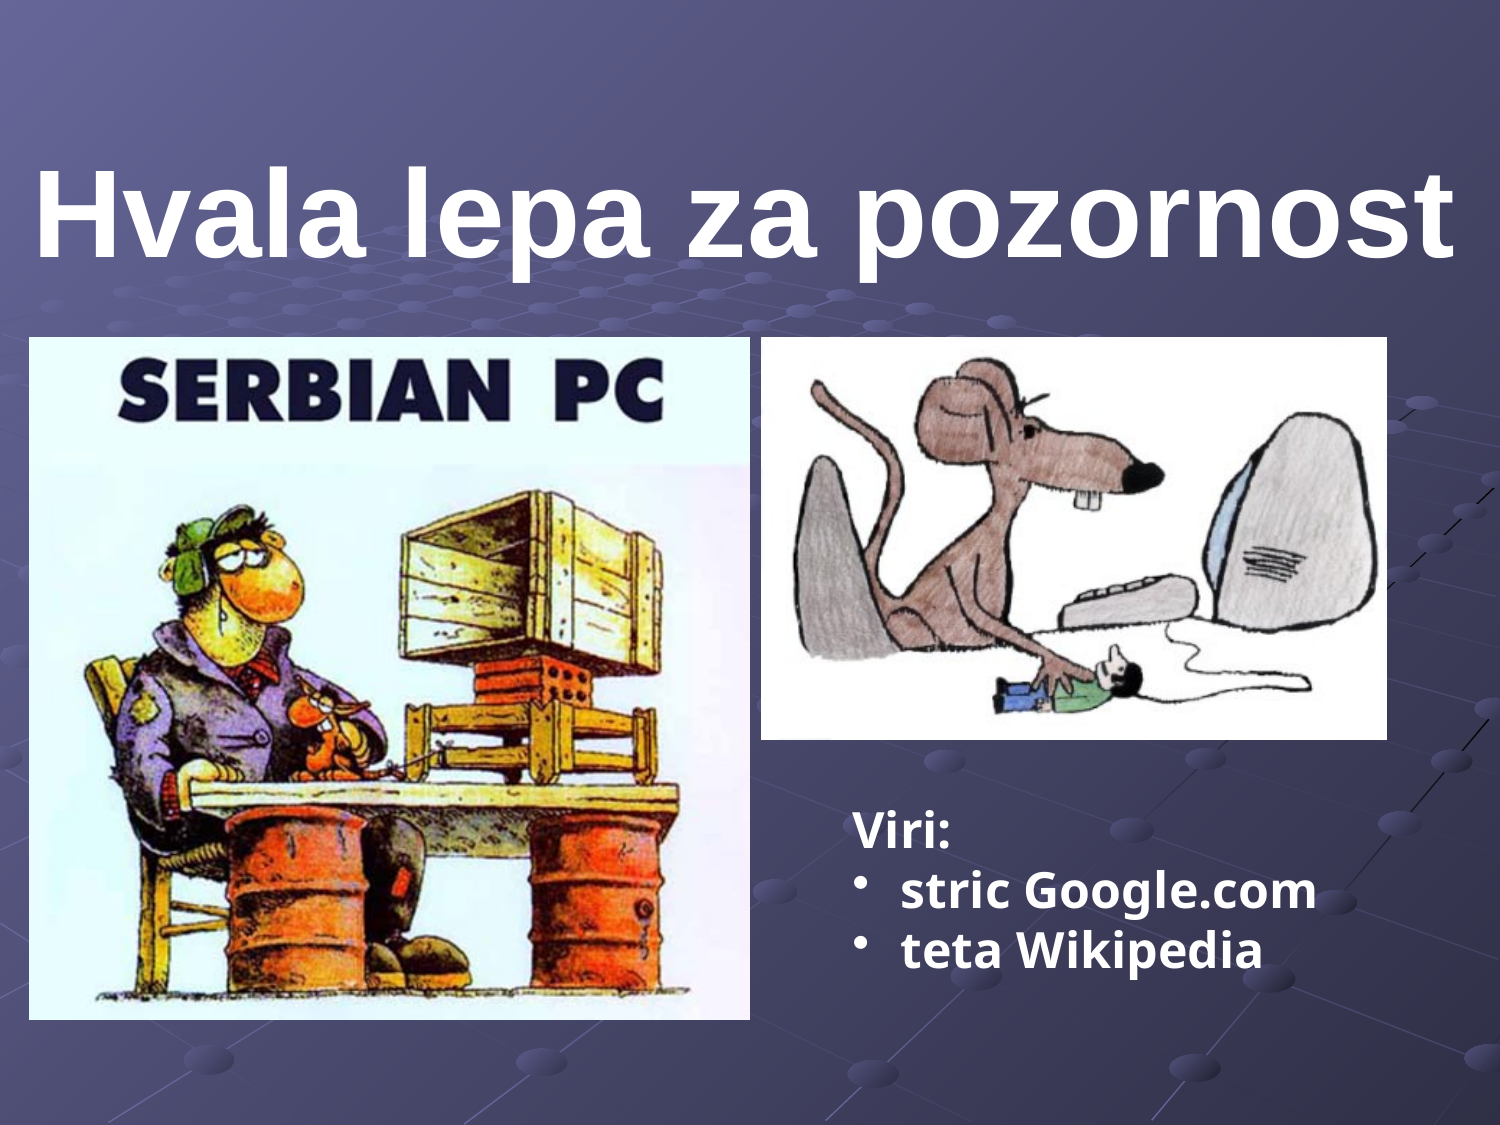

Hvala lepa za pozornost
Viri:
 stric Google.com
 teta Wikipedia